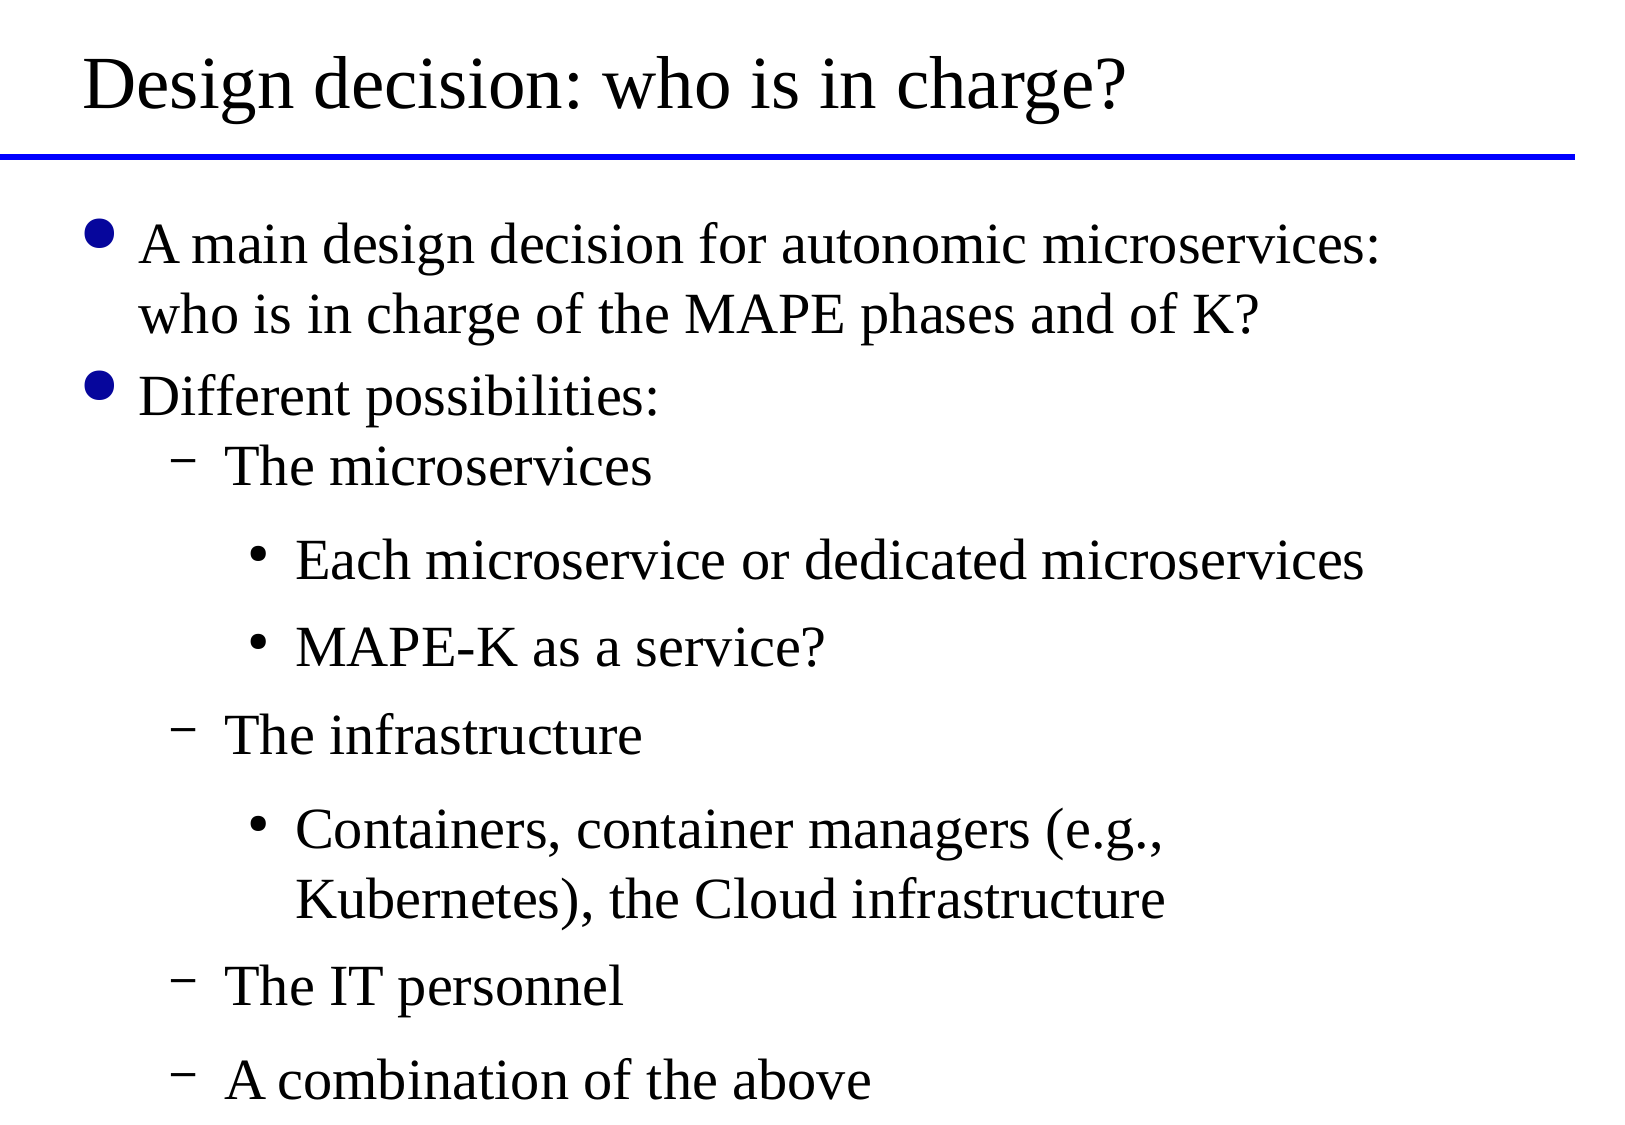

# Design decision: who is in charge?
A main design decision for autonomic microservices: who is in charge of the MAPE phases and of K?
Different possibilities:
The microservices
Each microservice or dedicated microservices
MAPE-K as a service?
The infrastructure
Containers, container managers (e.g., Kubernetes), the Cloud infrastructure
The IT personnel
A combination of the above